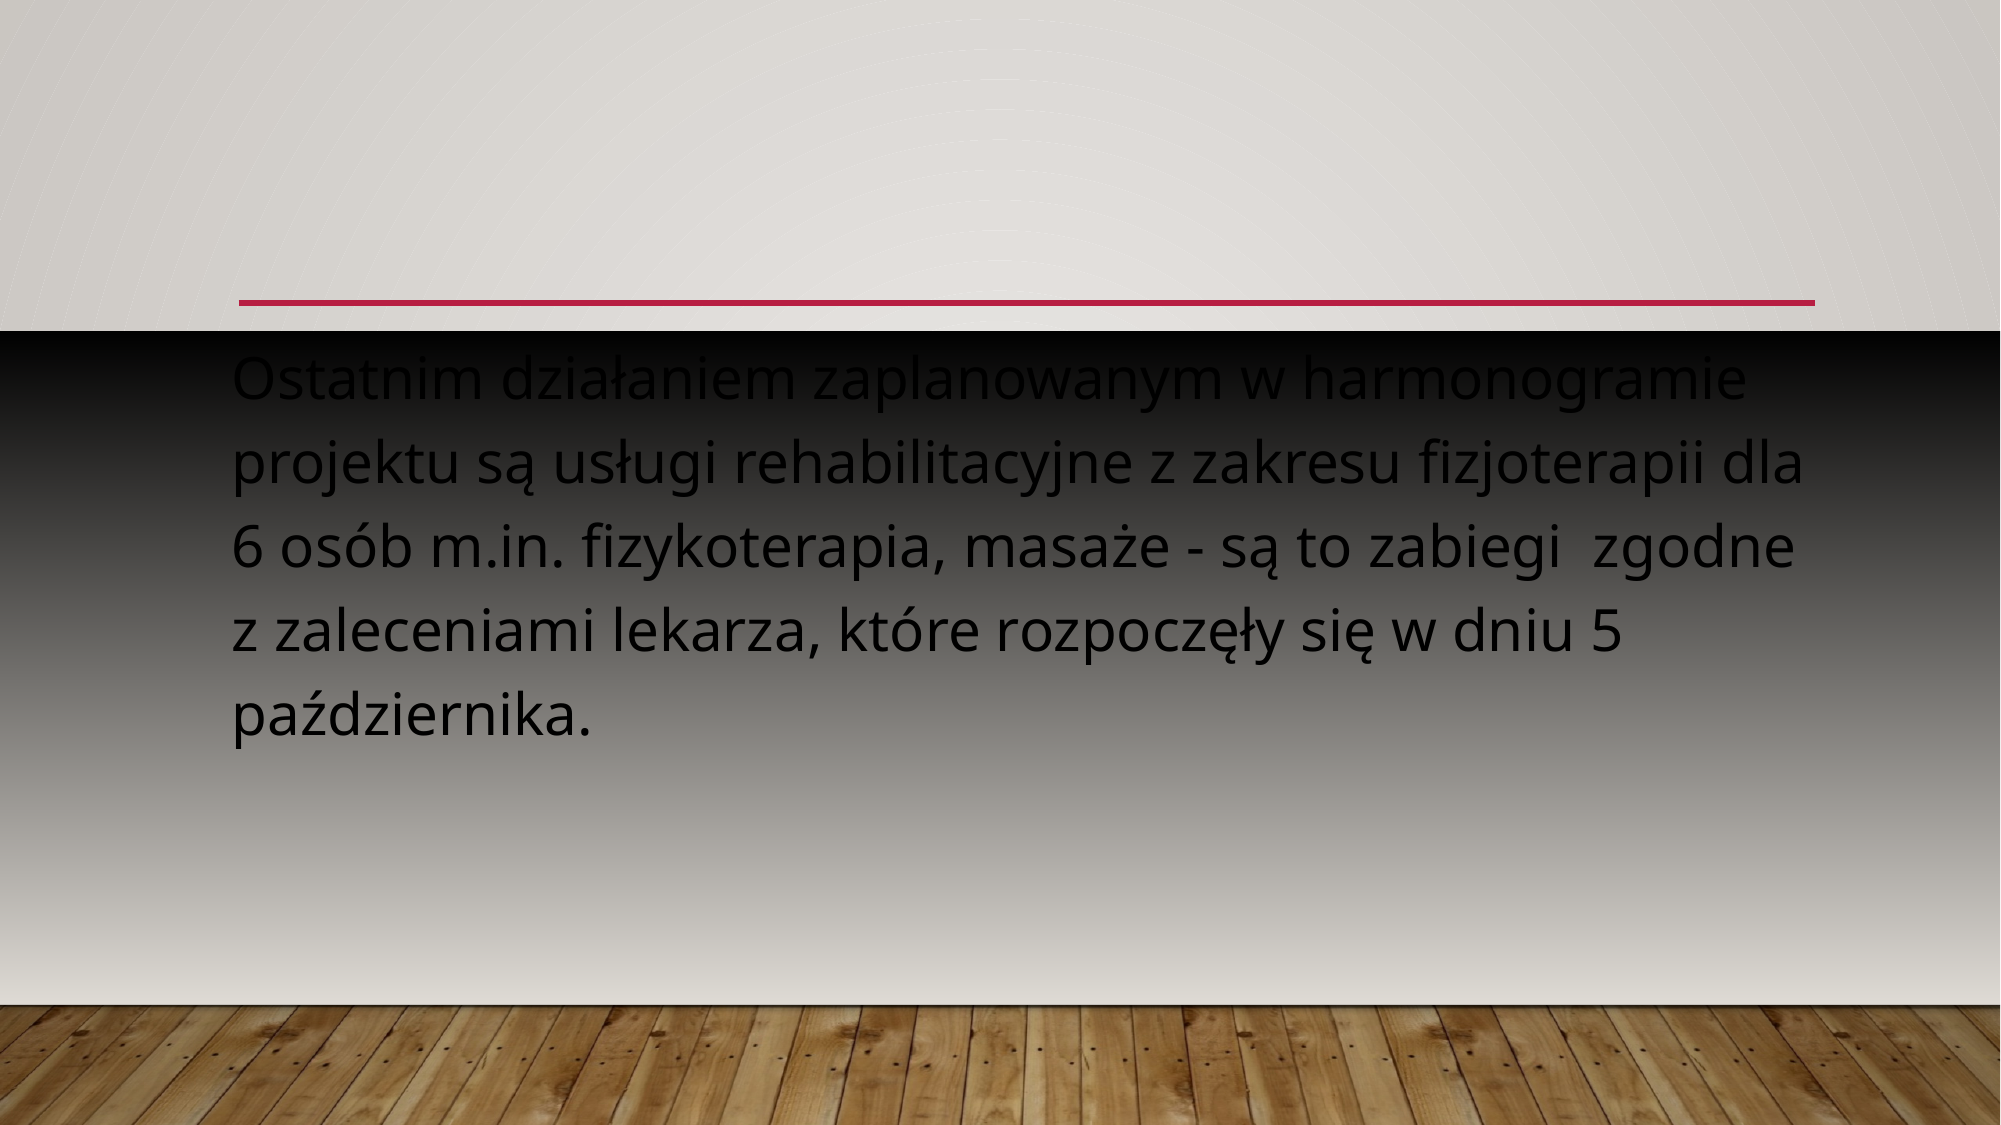

Ostatnim działaniem zaplanowanym w harmonogramie projektu są usługi rehabilitacyjne z zakresu fizjoterapii dla 6 osób m.in. fizykoterapia, masaże - są to zabiegi  zgodne z zaleceniami lekarza, które rozpoczęły się w dniu 5 października.